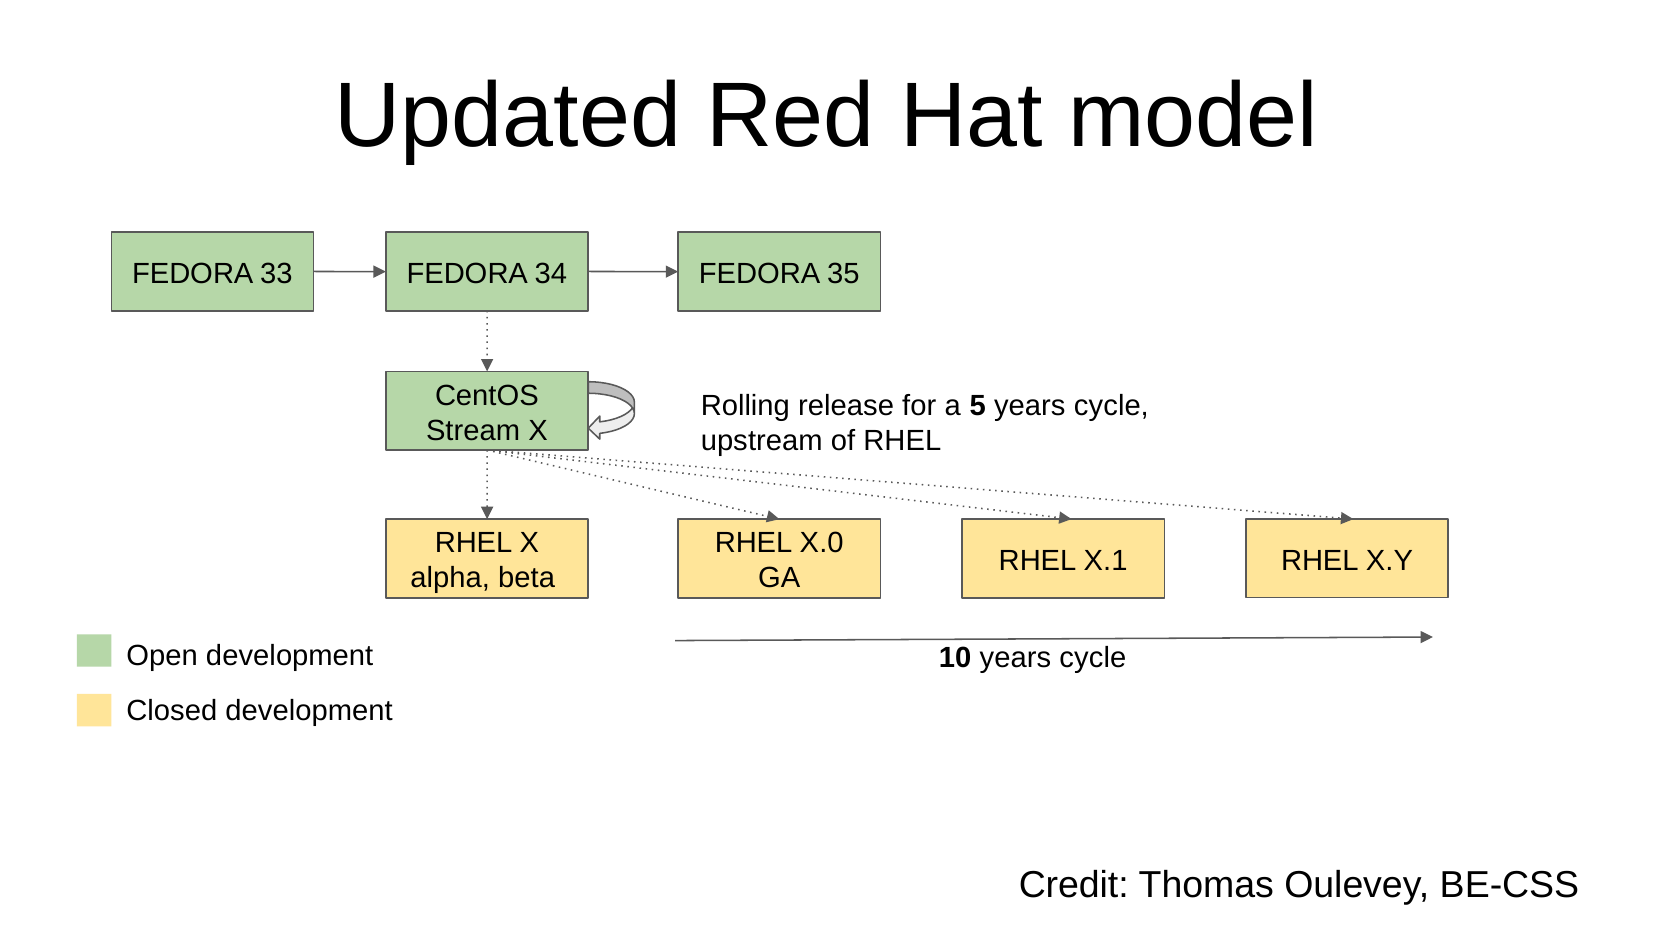

# Updated Red Hat model
FEDORA 33
FEDORA 34
FEDORA 35
CentOS Stream X
Rolling release for a 5 years cycle, upstream of RHEL
RHEL X.Y
RHEL X
alpha, beta
RHEL X.0
GA
RHEL X.1
Open development
10 years cycle
Closed development
Credit: Thomas Oulevey, BE-CSS